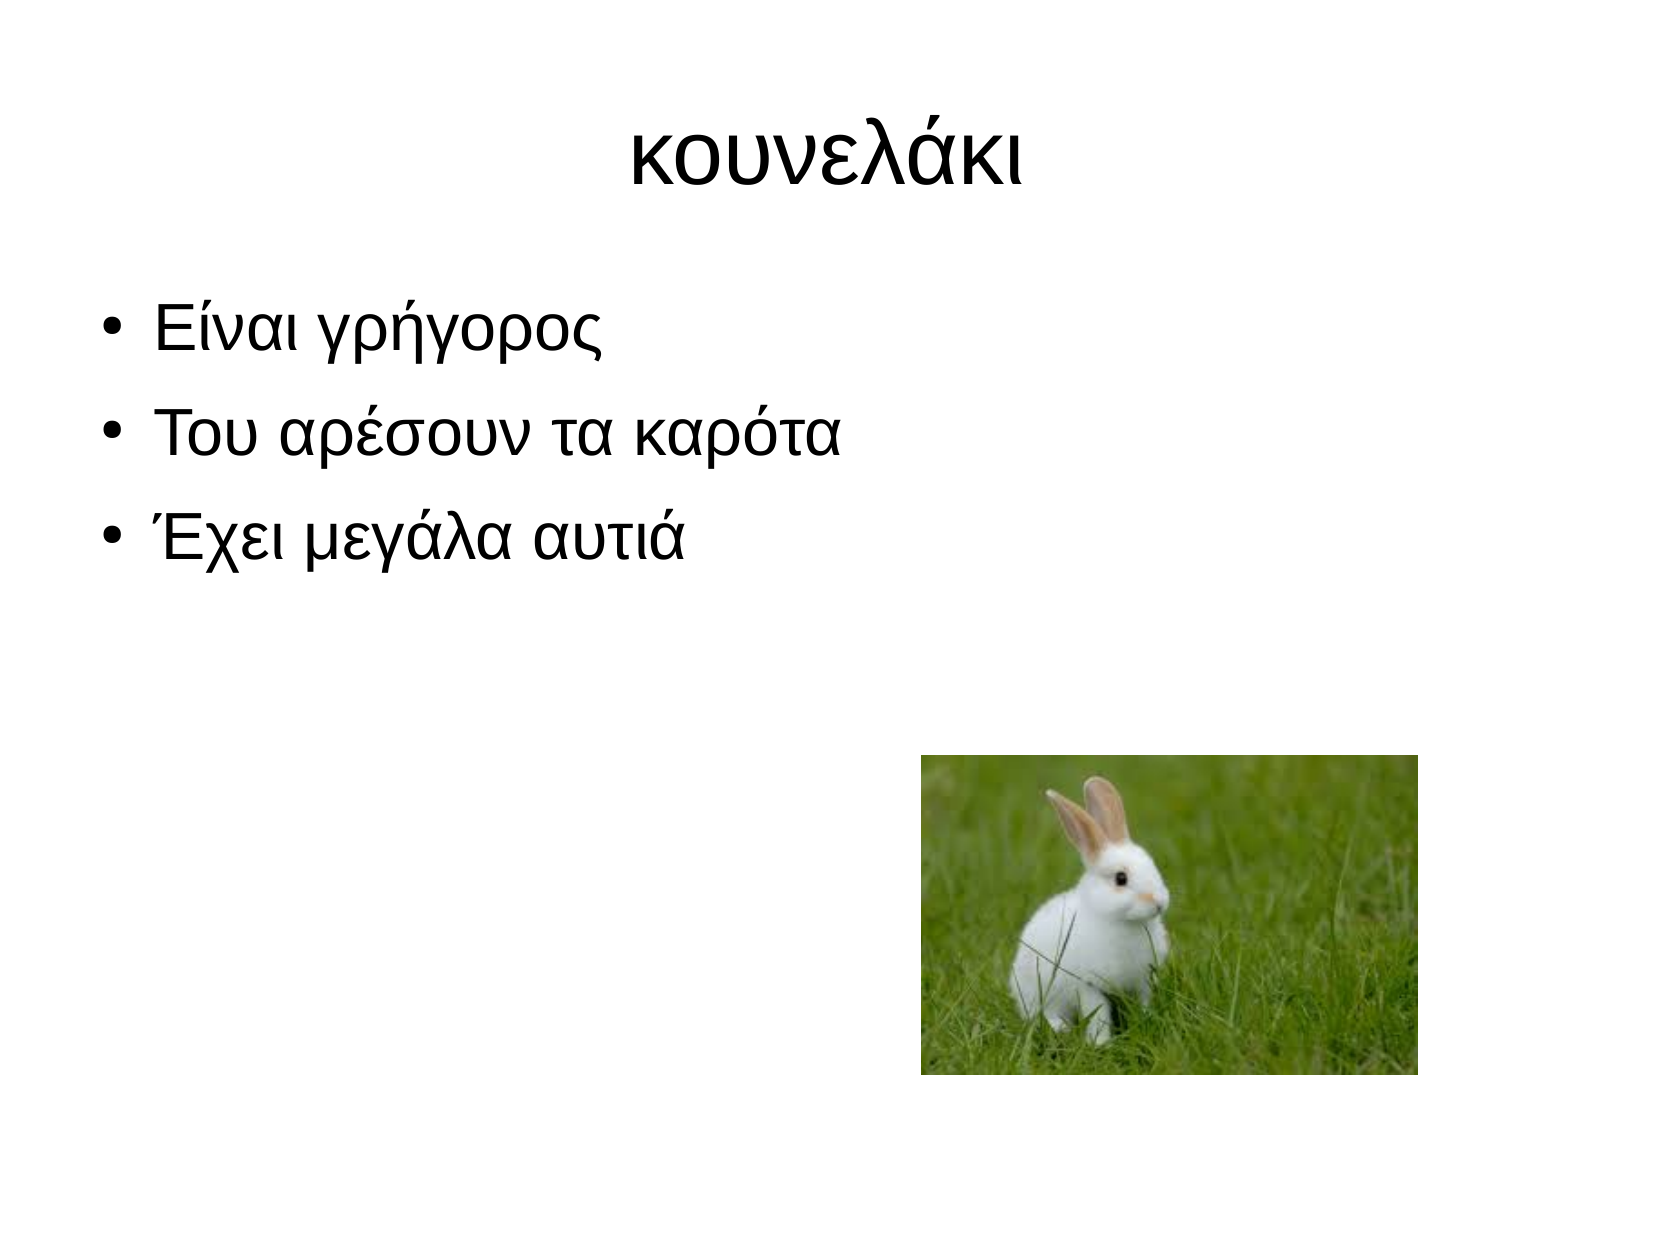

# κουνελάκι
Είναι γρήγορος
Του αρέσουν τα καρότα
Έχει μεγάλα αυτιά